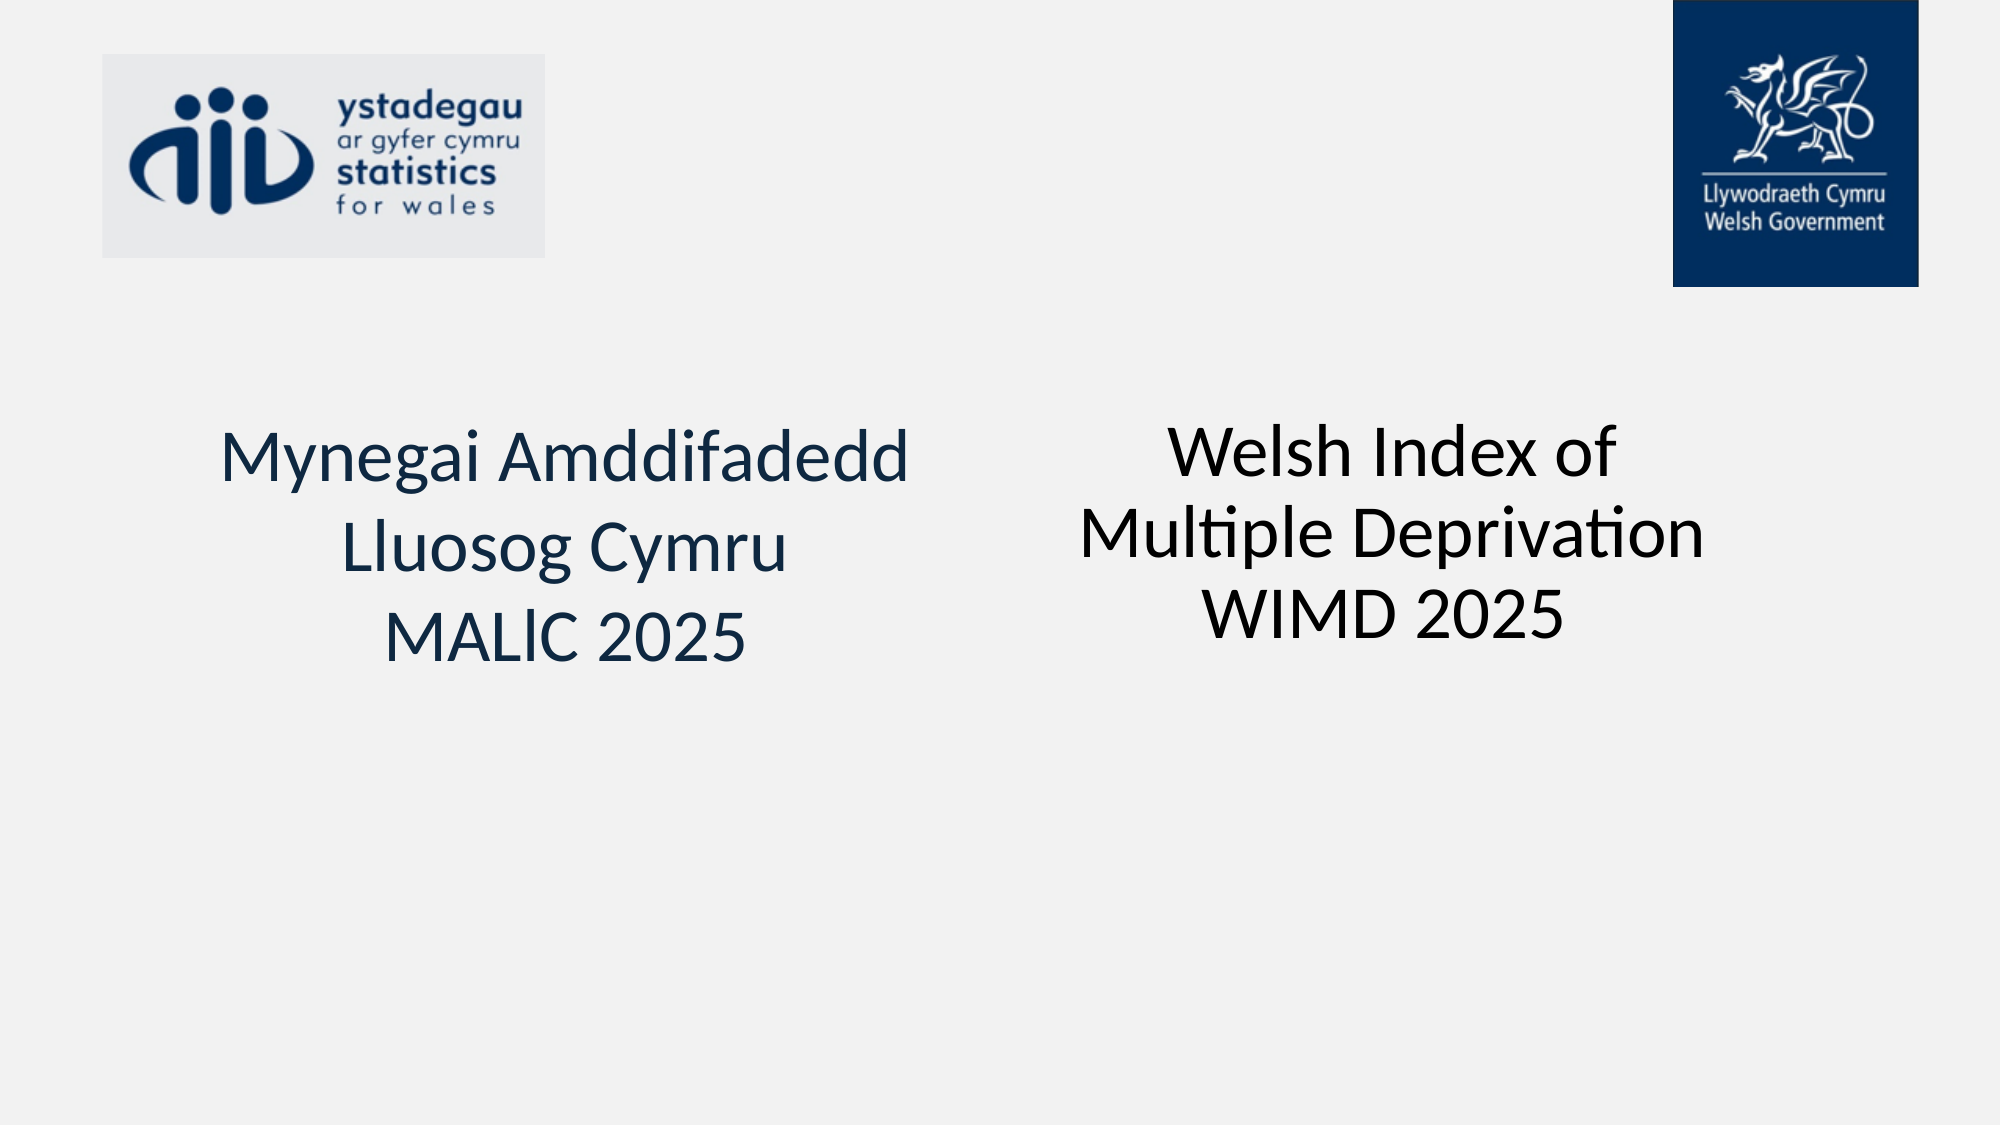

Mynegai Amddifadedd Lluosog Cymru
MALlC 2025
Welsh Index of Multiple Deprivation
WIMD 2025